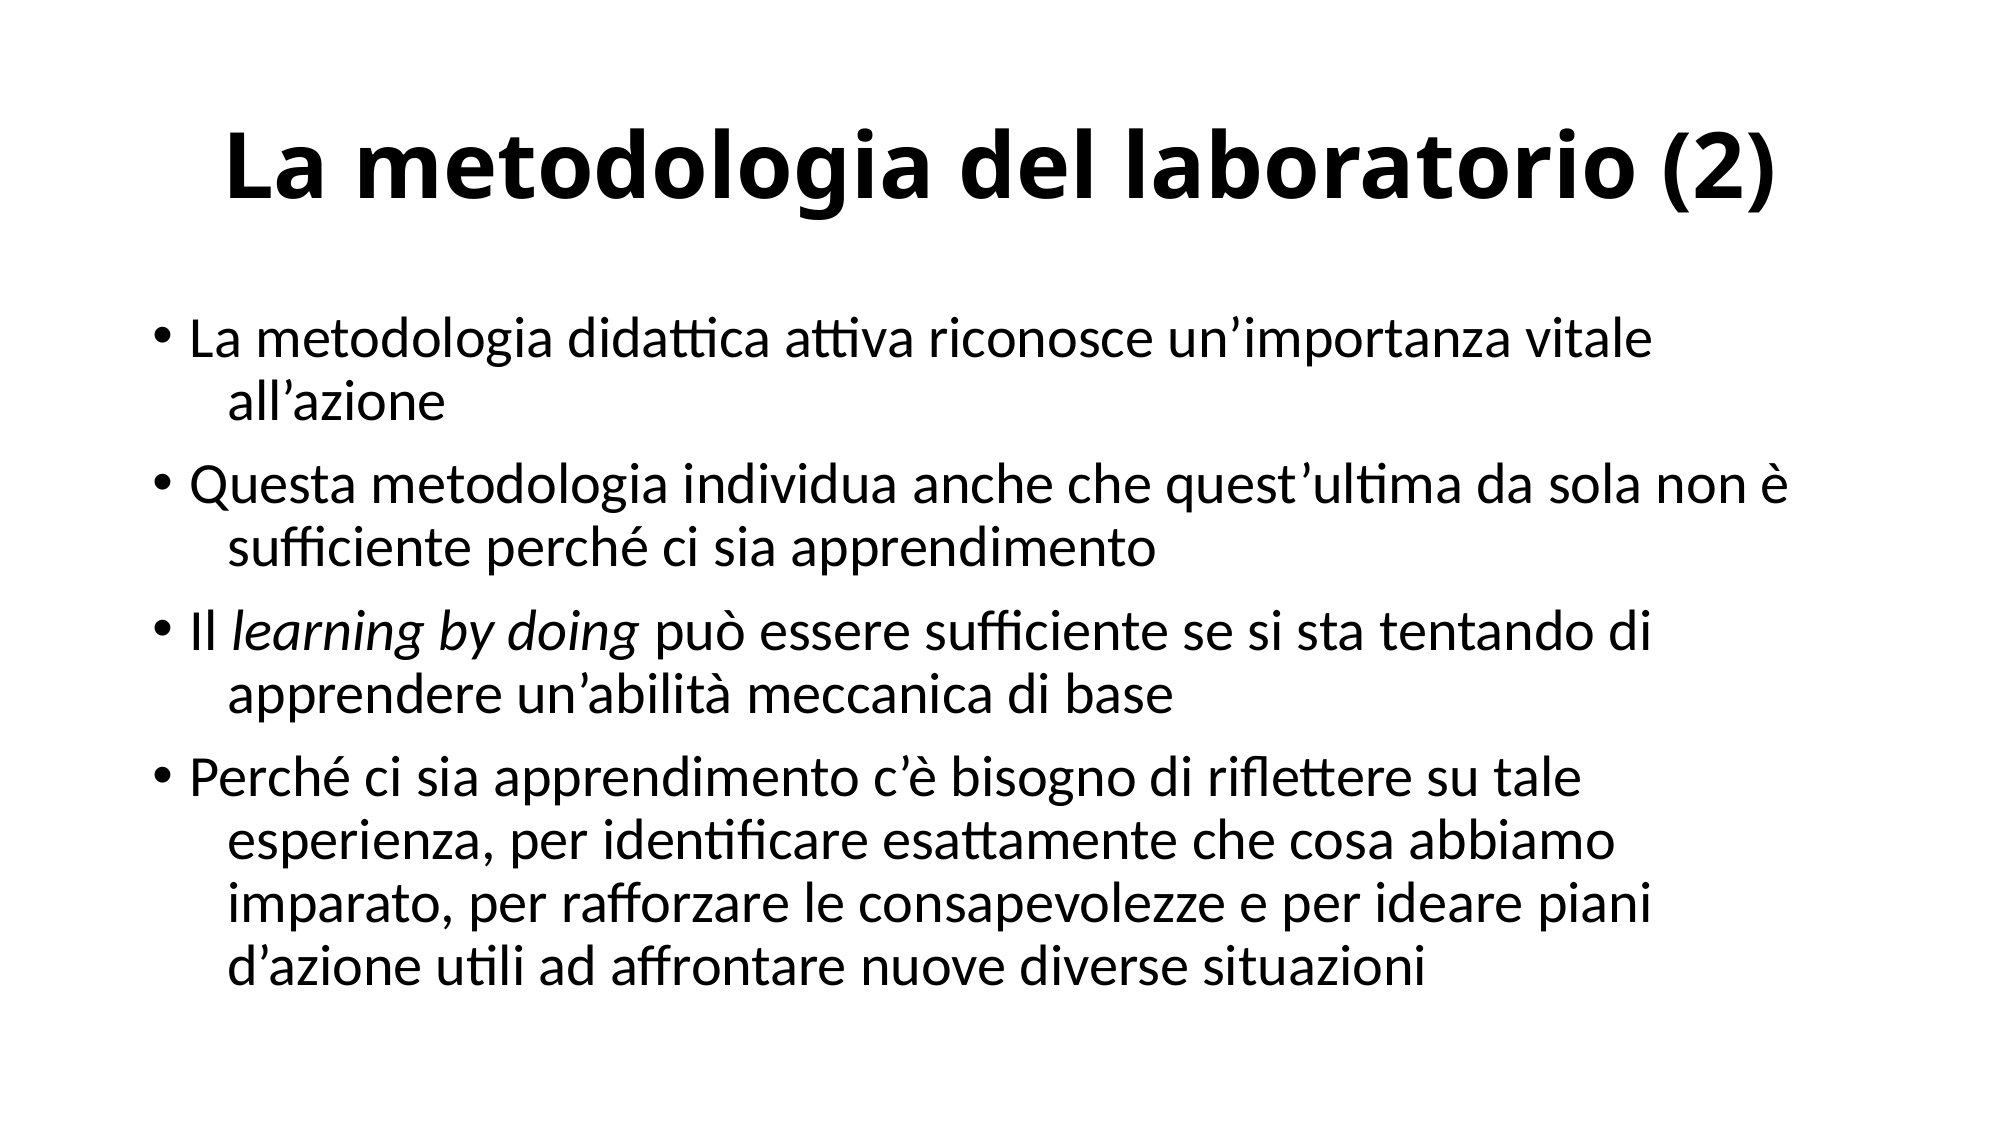

# La metodologia del laboratorio (2)
La metodologia didattica attiva riconosce un’importanza vitale all’azione
Questa metodologia individua anche che quest’ultima da sola non è sufficiente perché ci sia apprendimento
Il learning by doing può essere sufficiente se si sta tentando di apprendere un’abilità meccanica di base
Perché ci sia apprendimento c’è bisogno di riflettere su tale esperienza, per identificare esattamente che cosa abbiamo imparato, per rafforzare le consapevolezze e per ideare piani d’azione utili ad affrontare nuove diverse situazioni